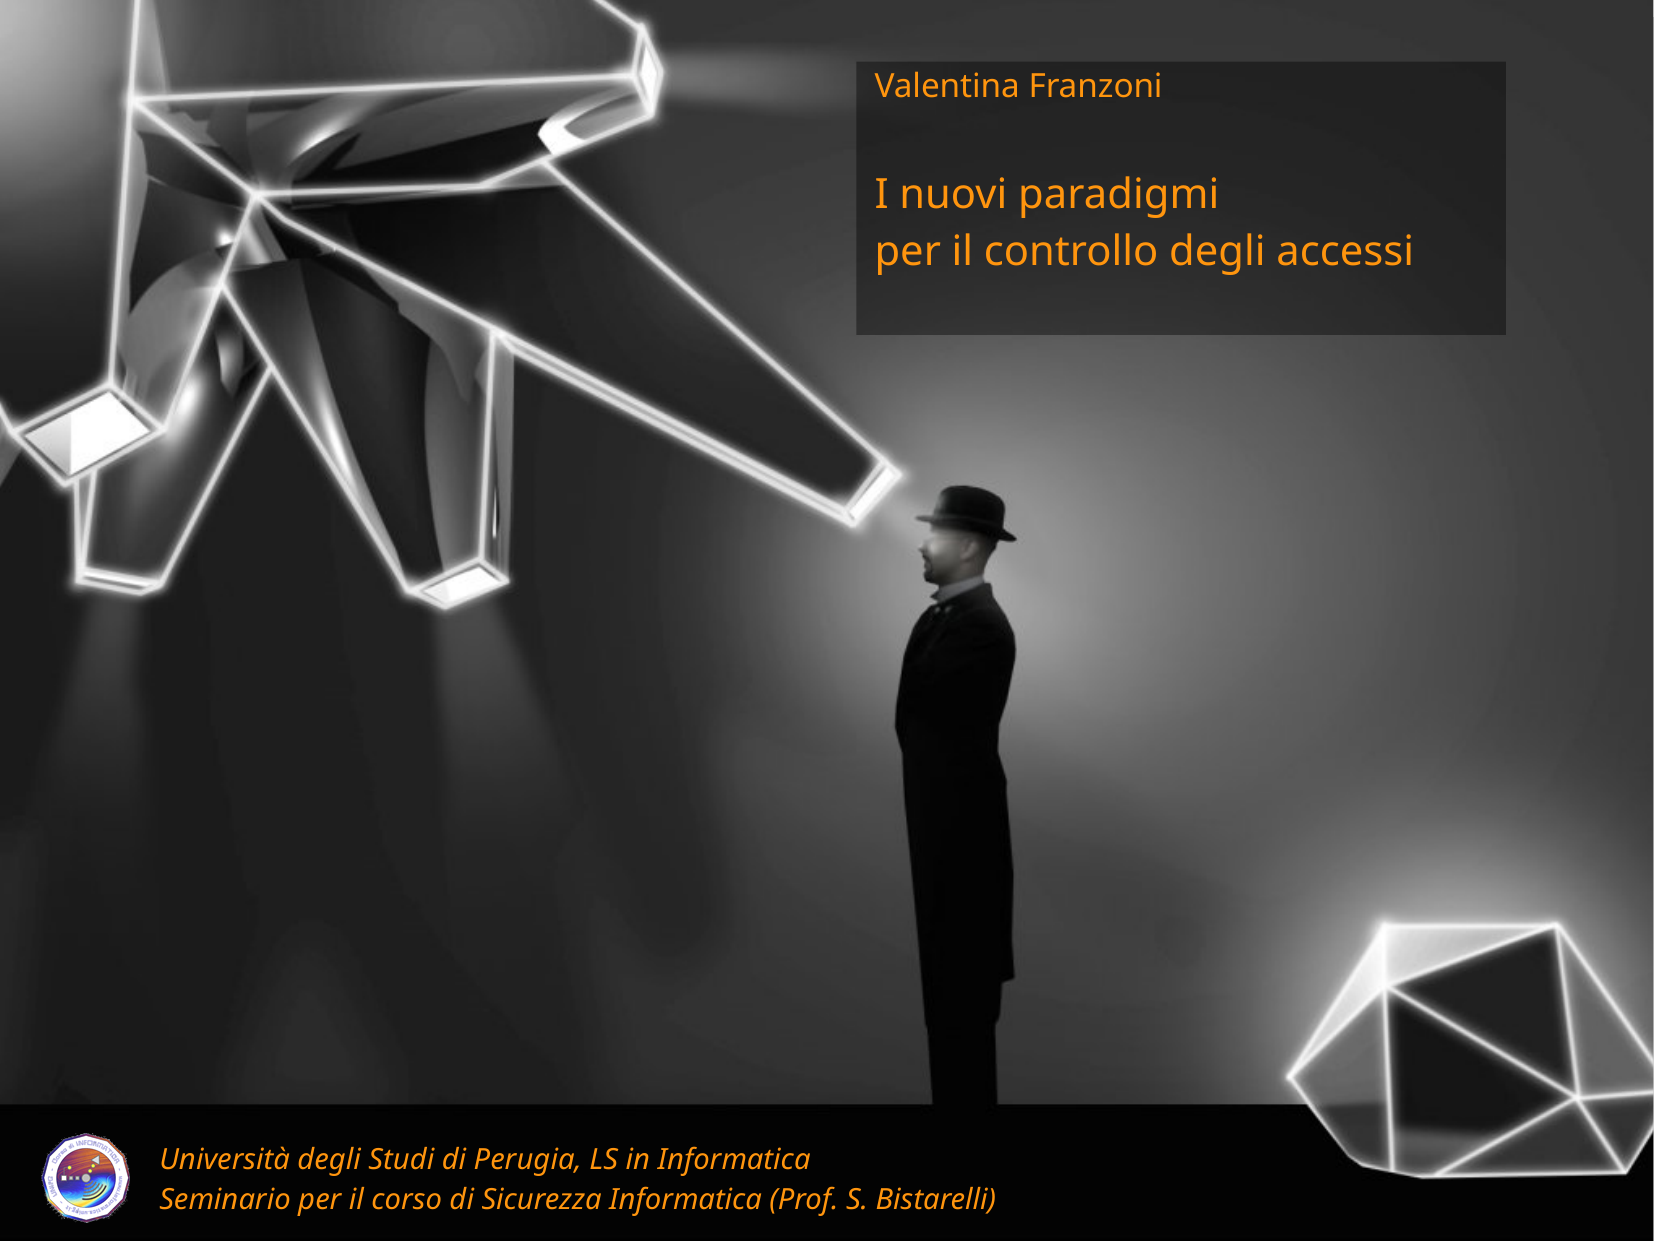

Valentina Franzoni
I nuovi paradigmi
per il controllo degli accessi
# Università degli Studi di Perugia, LS in Informatica Seminario per il corso di Sicurezza Informatica (Prof. S. Bistarelli)